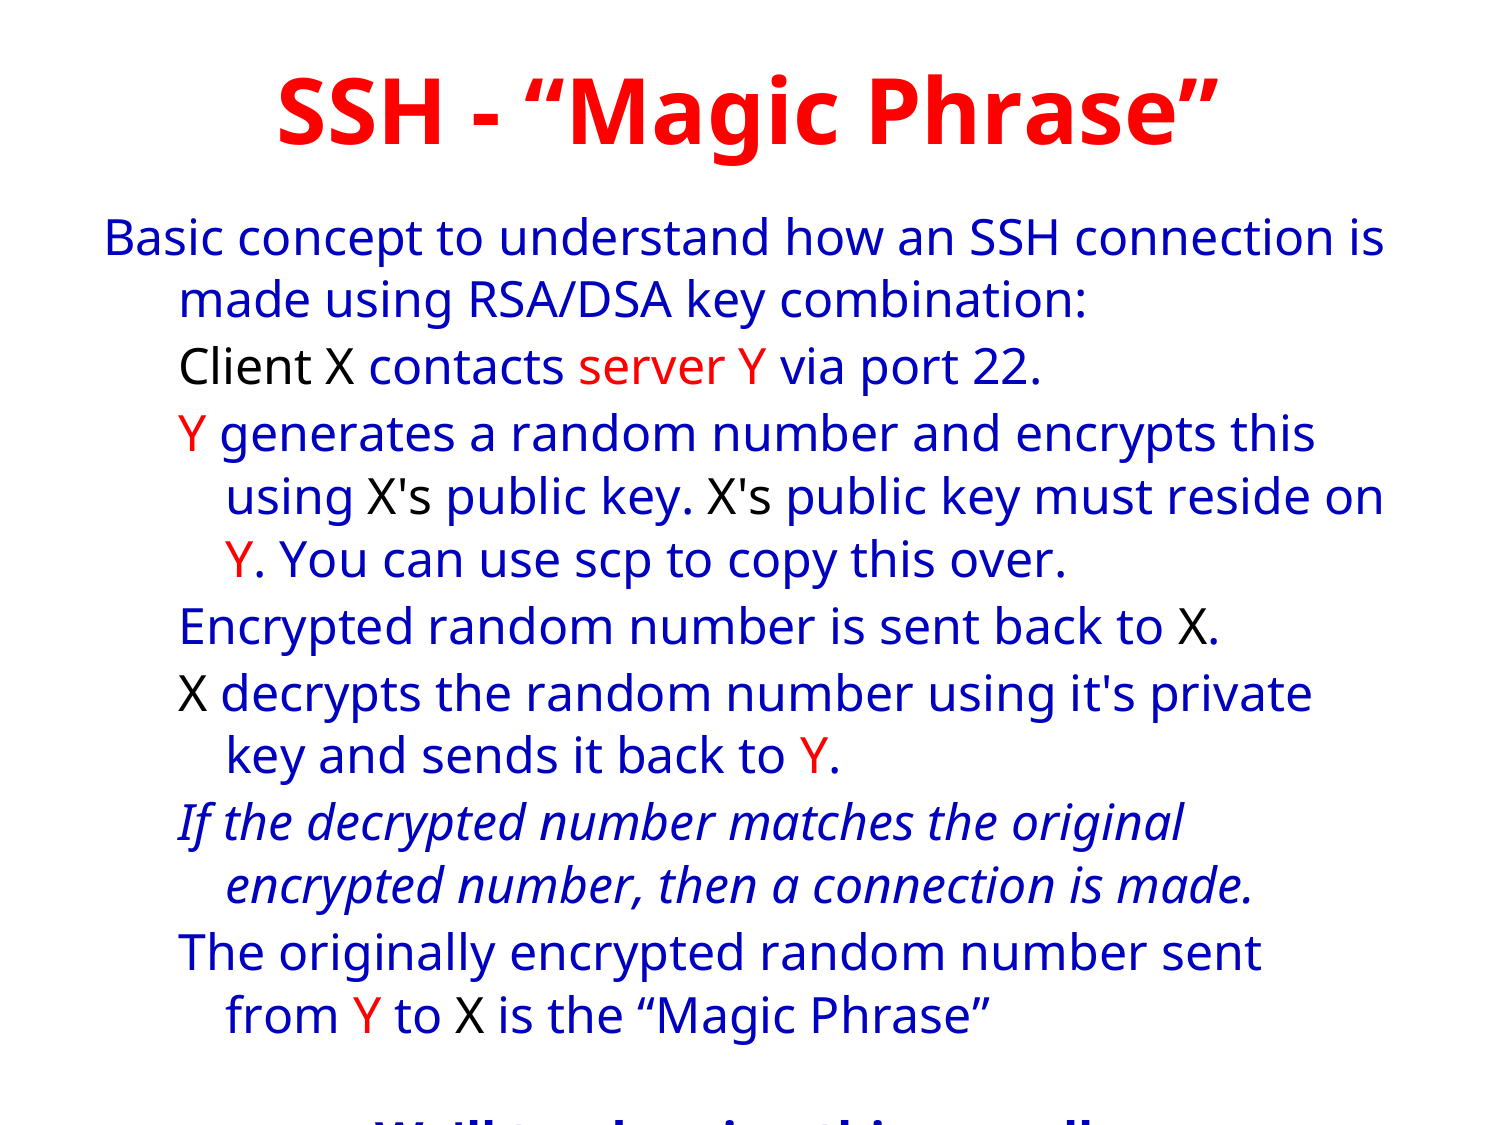

SSH - “Magic Phrase”
# Basic concept to understand how an SSH connection is made using RSA/DSA key combination:
Client X contacts server Y via port 22.
Y generates a random number and encrypts this using X's public key. X's public key must reside on Y. You can use scp to copy this over.
Encrypted random number is sent back to X.
X decrypts the random number using it's private key and sends it back to Y.
If the decrypted number matches the original encrypted number, then a connection is made.
The originally encrypted random number sent from Y to X is the “Magic Phrase”
	We'll try drawing this as well...